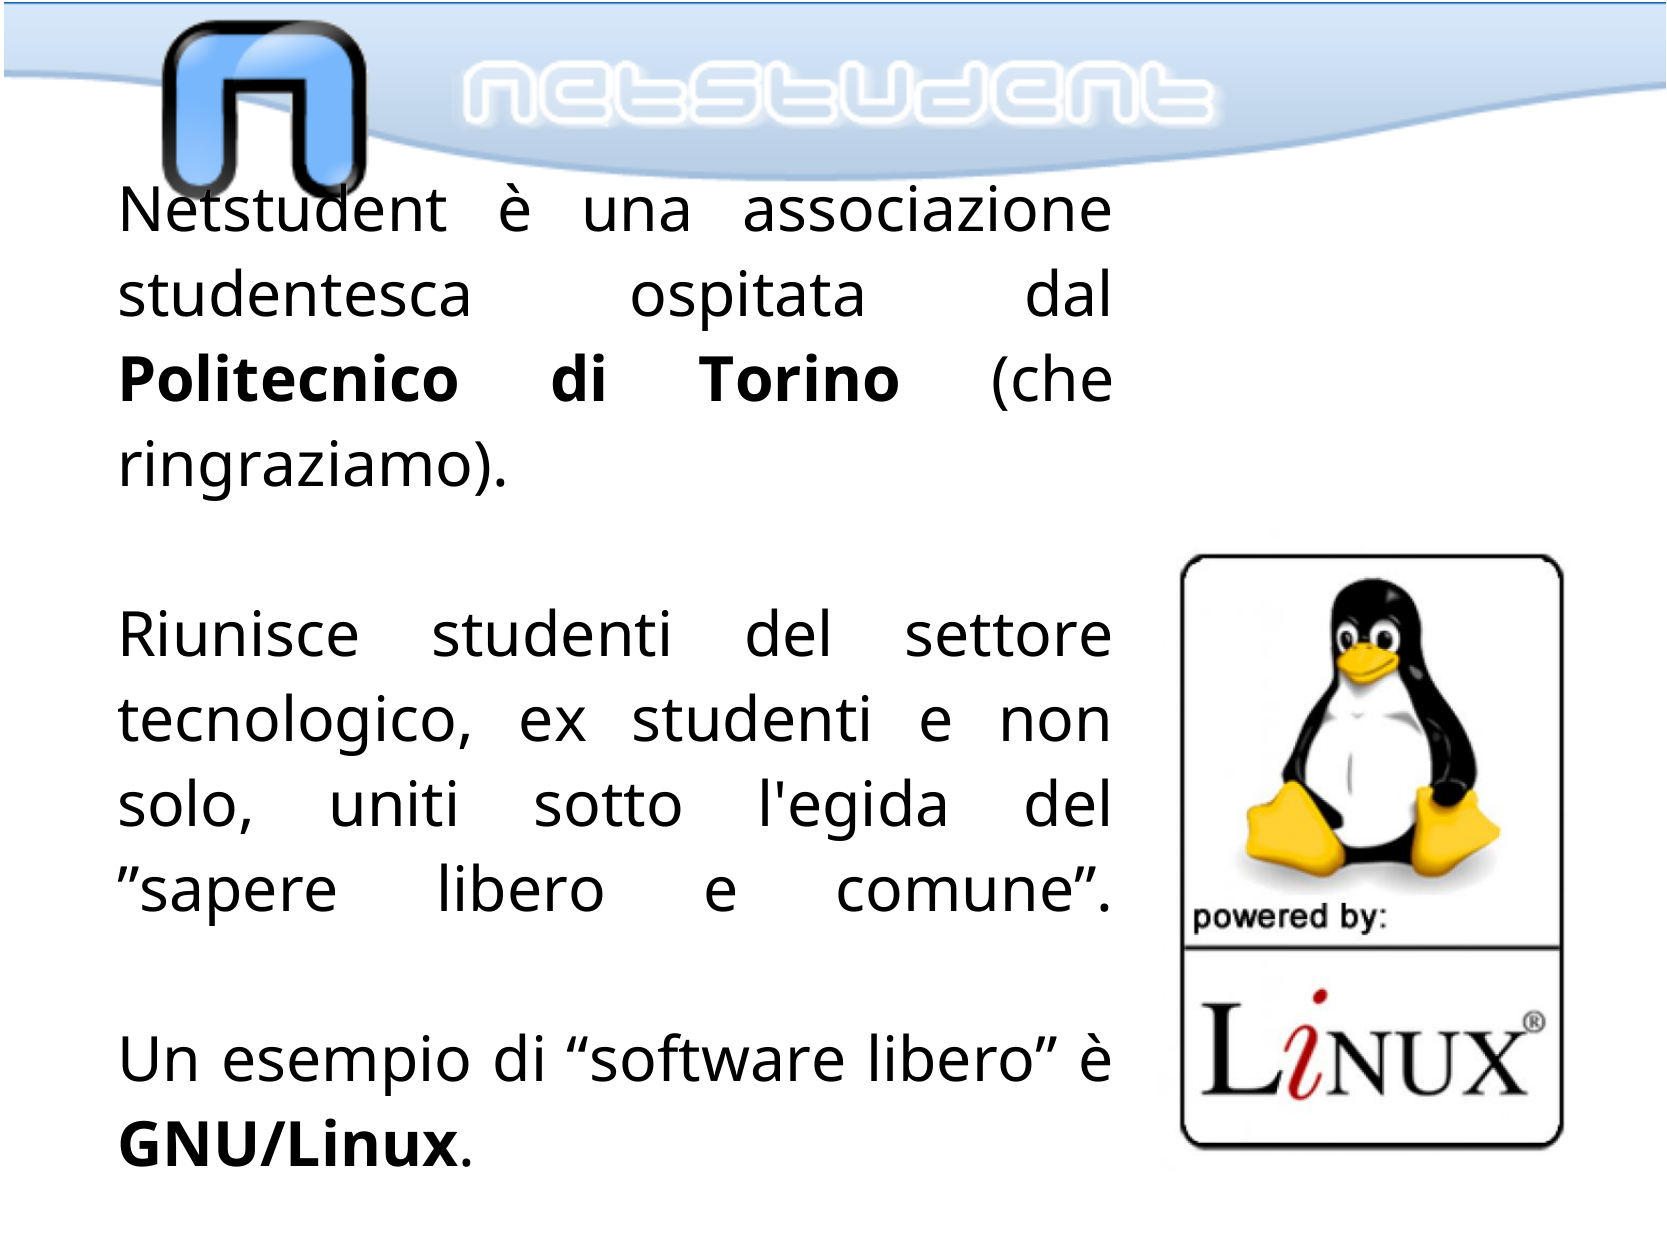

# Netstudent è una associazione studentesca ospitata dal Politecnico di Torino (che ringraziamo). Riunisce studenti del settore tecnologico, ex studenti e non solo, uniti sotto l'egida del ”sapere libero e comune”. Un esempio di “software libero” è GNU/Linux.